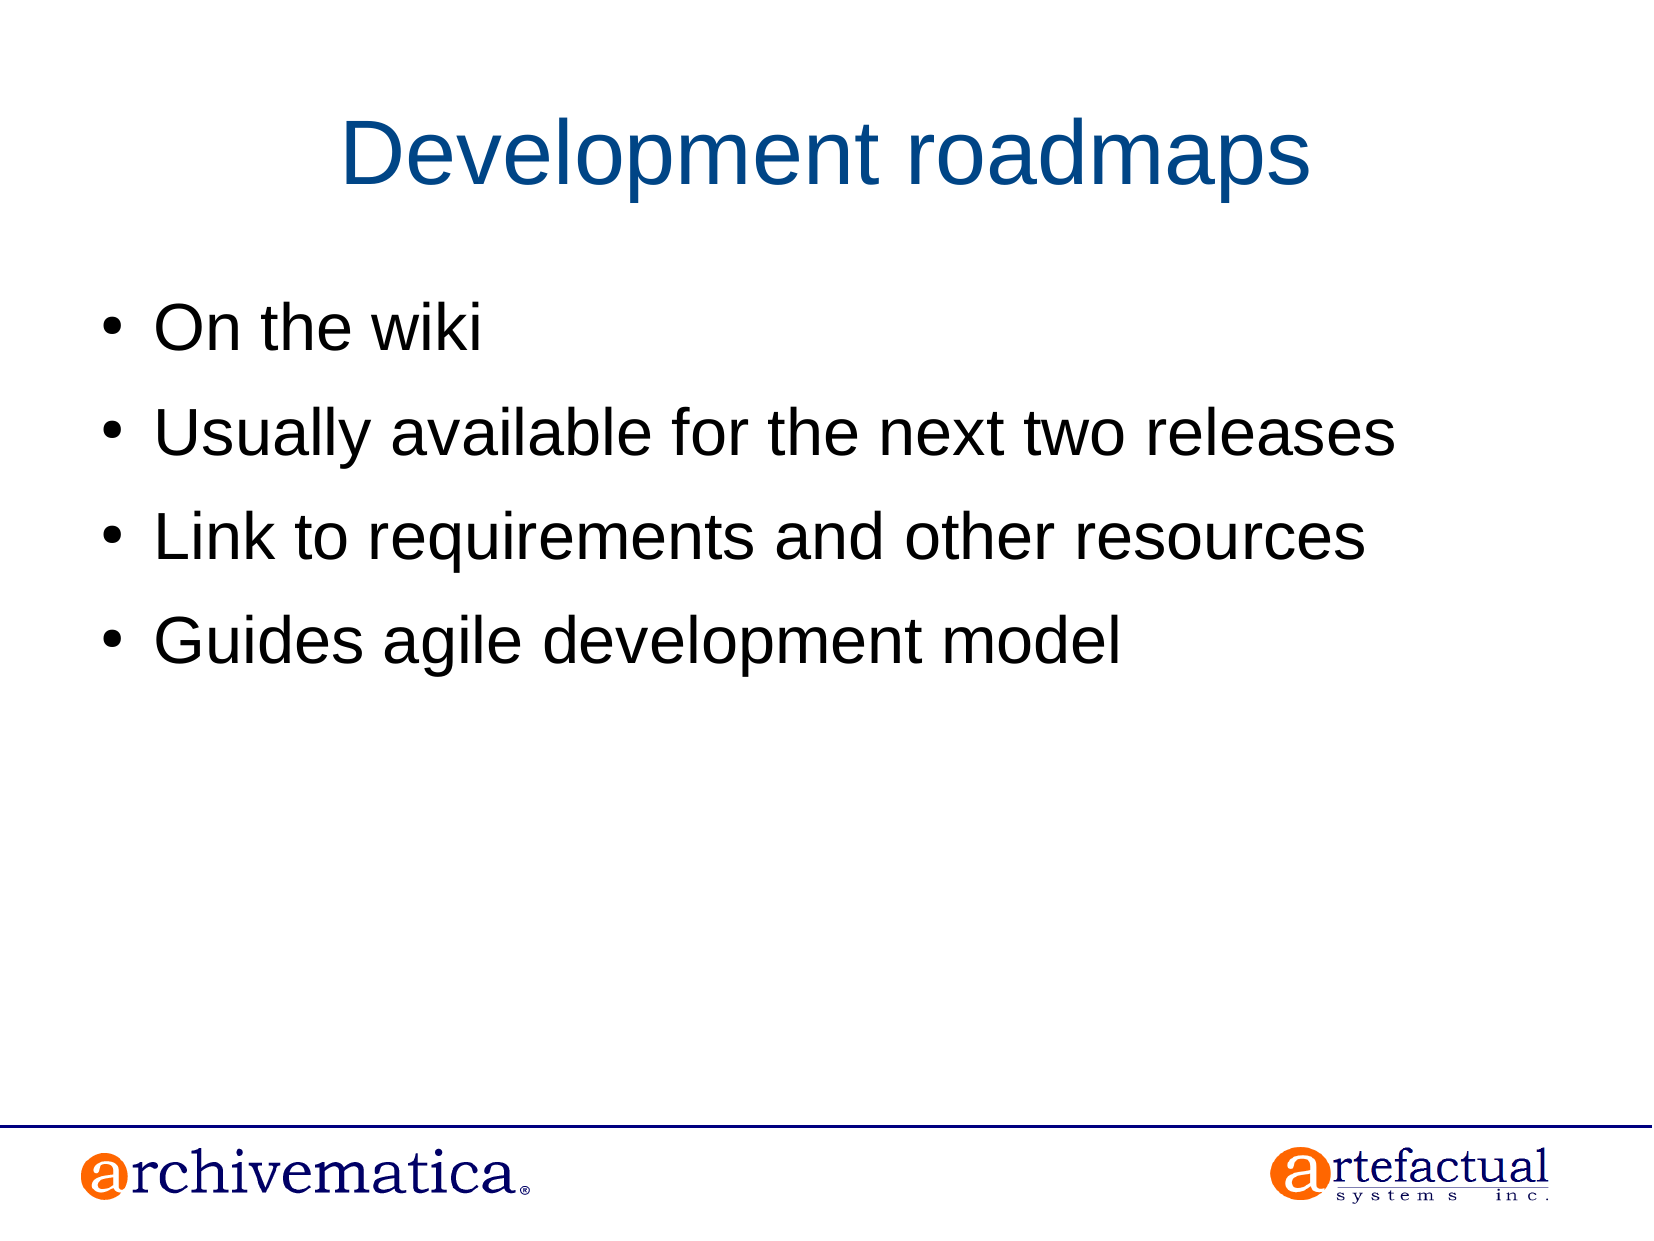

# Development roadmaps
On the wiki
Usually available for the next two releases
Link to requirements and other resources
Guides agile development model